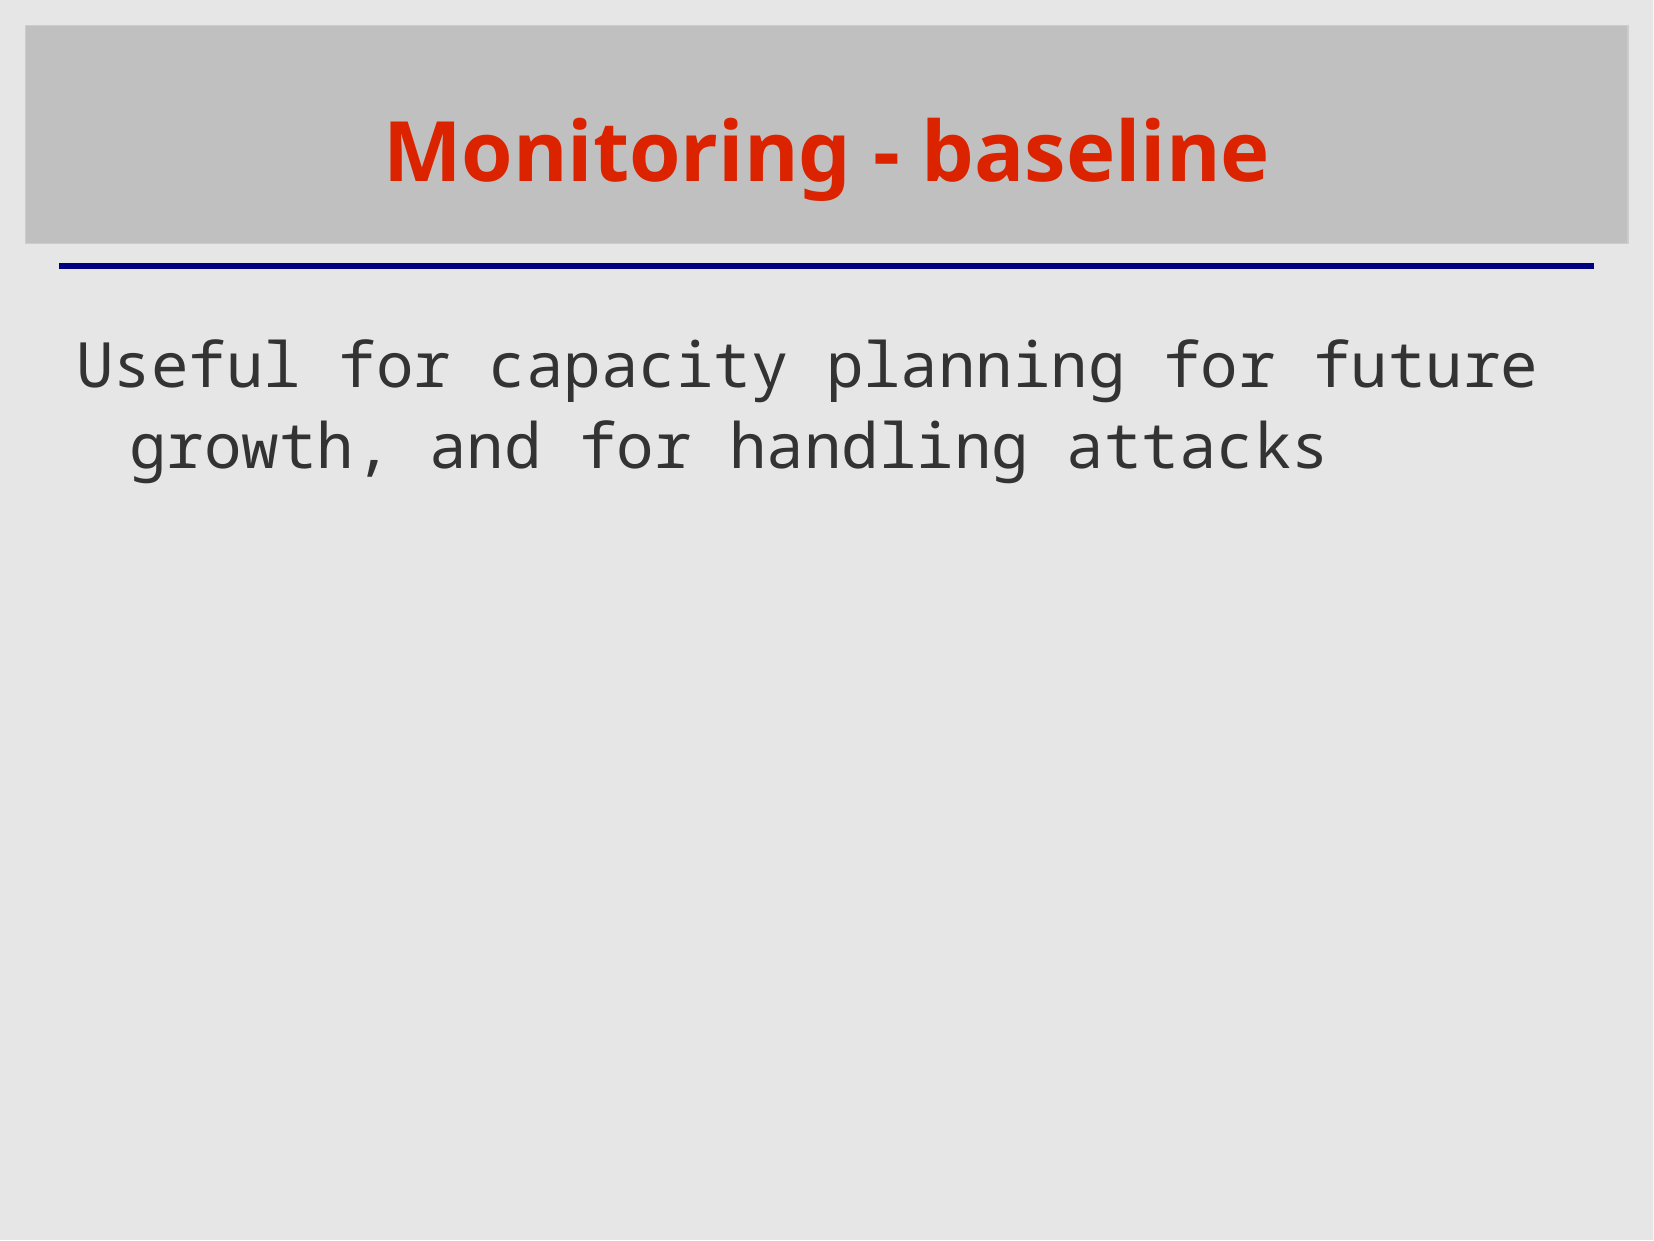

# Monitoring - baseline
Useful for capacity planning for future growth, and for handling attacks